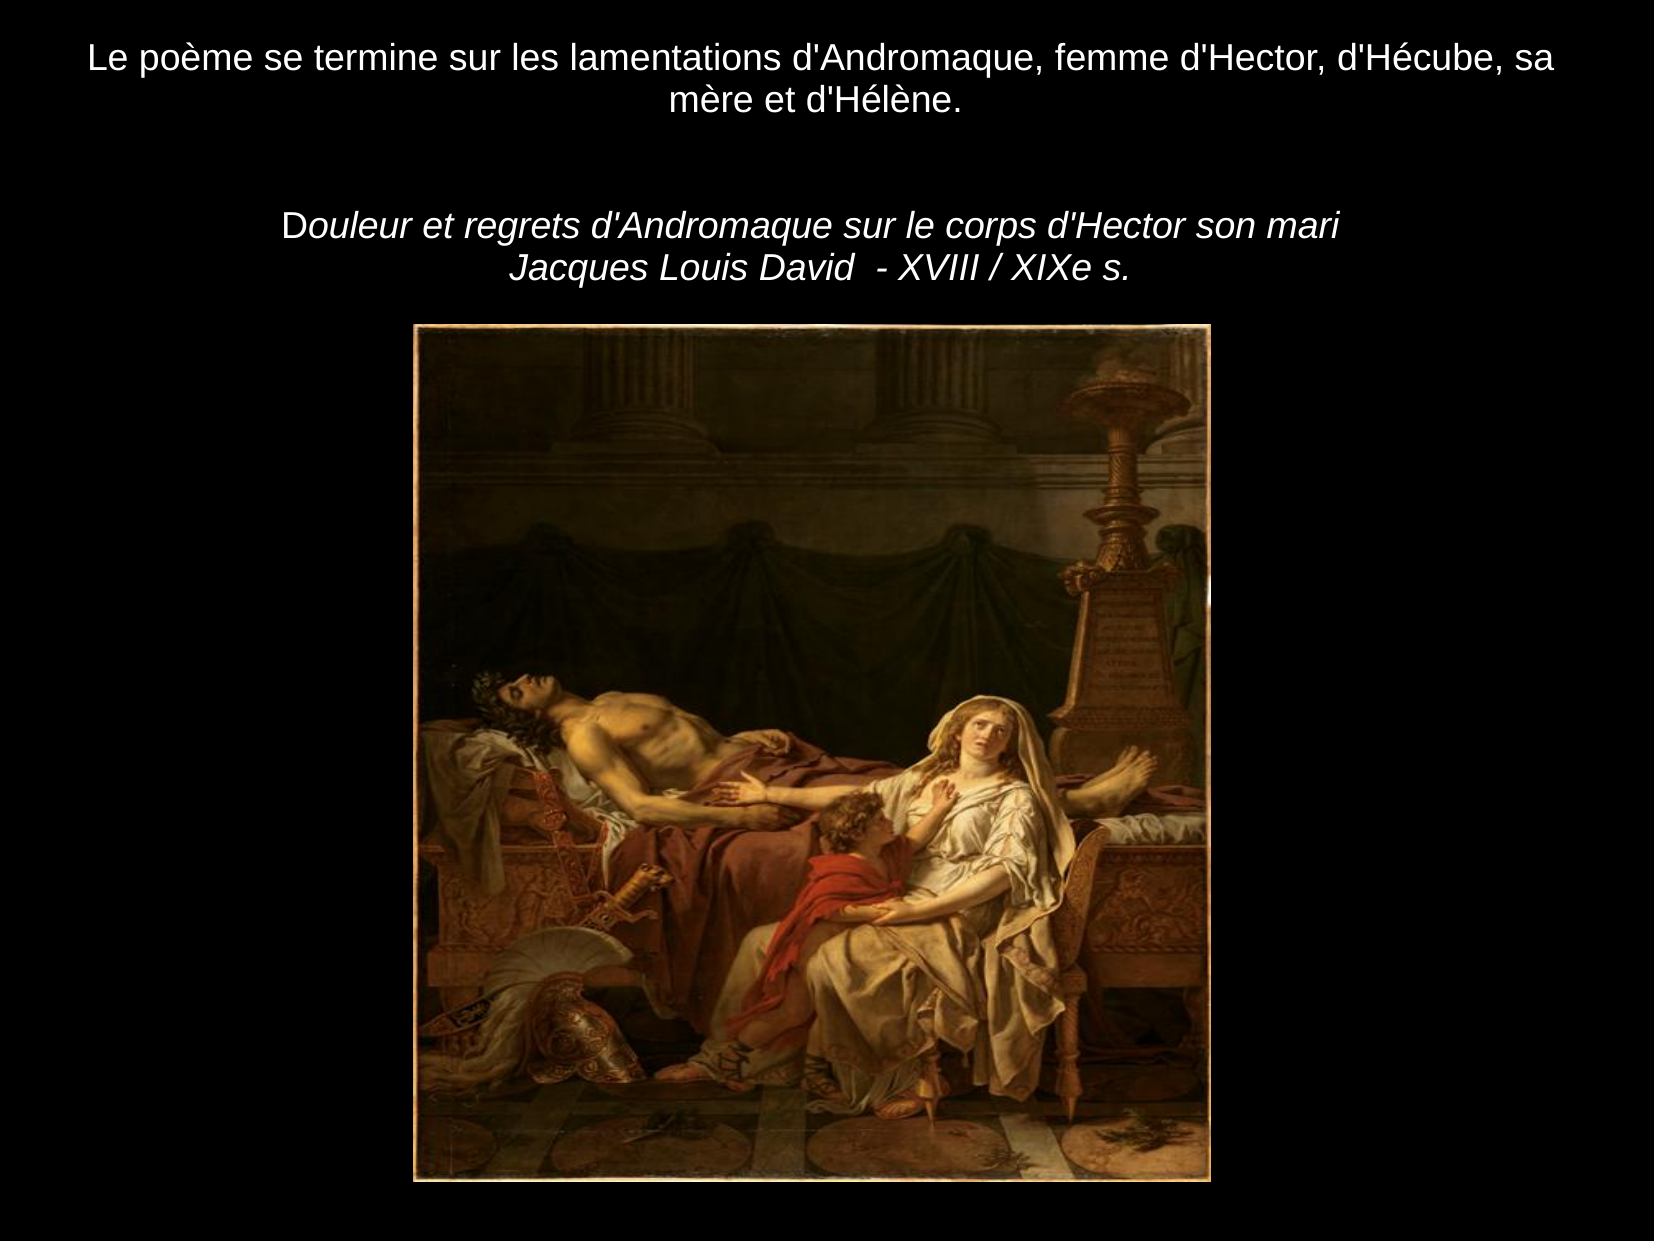

# Le poème se termine sur les lamentations d'Andromaque, femme d'Hector, d'Hécube, sa mère et d'Hélène. Douleur et regrets d'Andromaque sur le corps d'Hector son mari Jacques Louis David - XVIII / XIXe s.